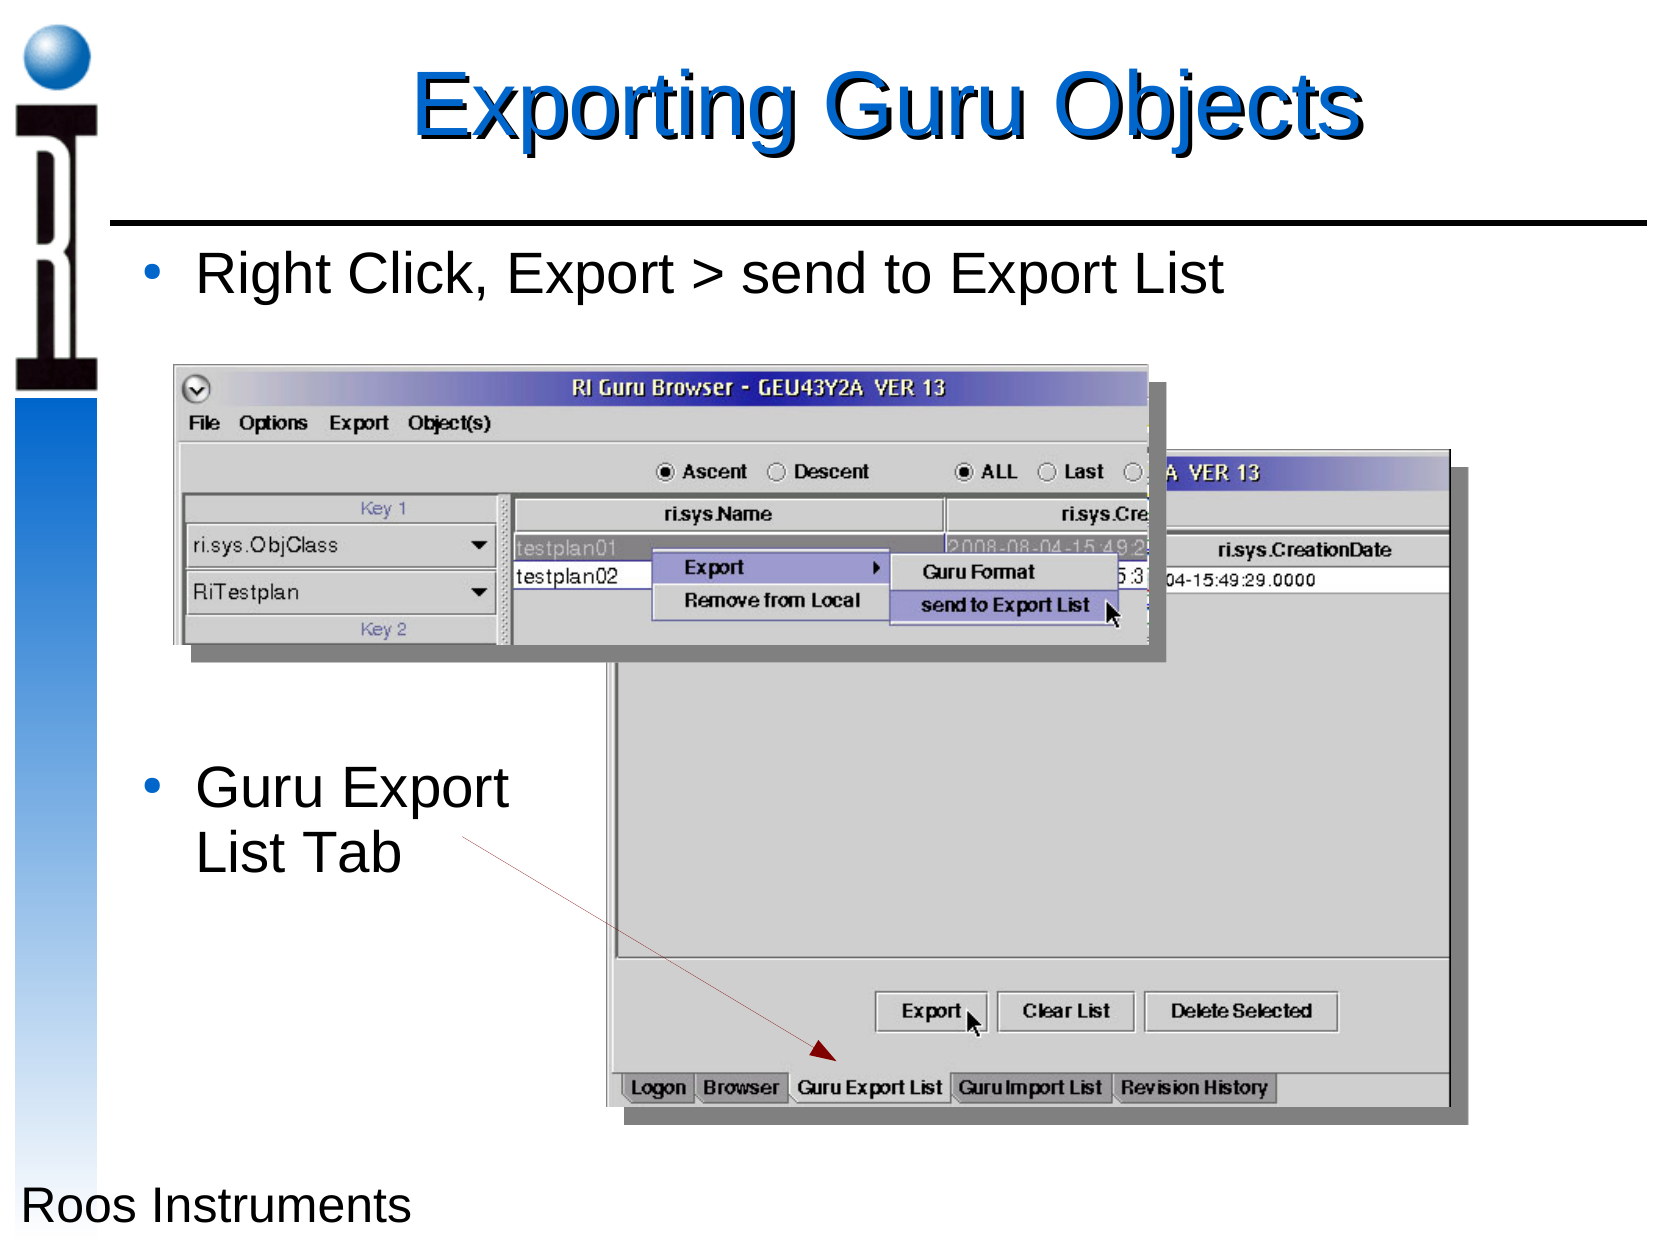

# Exporting Guru Objects
Right Click, Export > send to Export List
Guru Export
List Tab